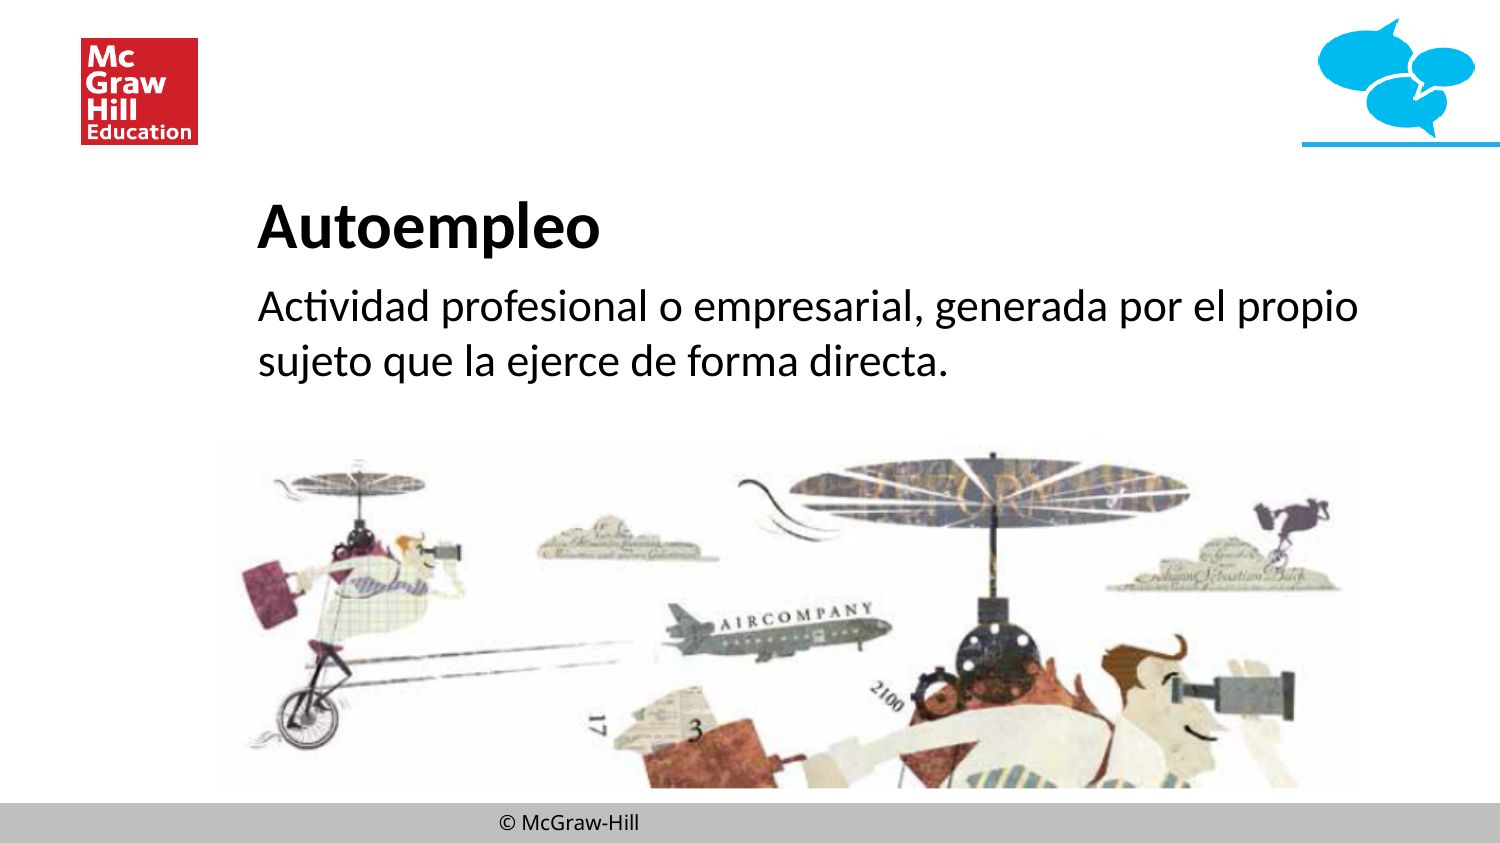

Autoempleo
Actividad profesional o empresarial, generada por el propio sujeto que la ejerce de forma directa.